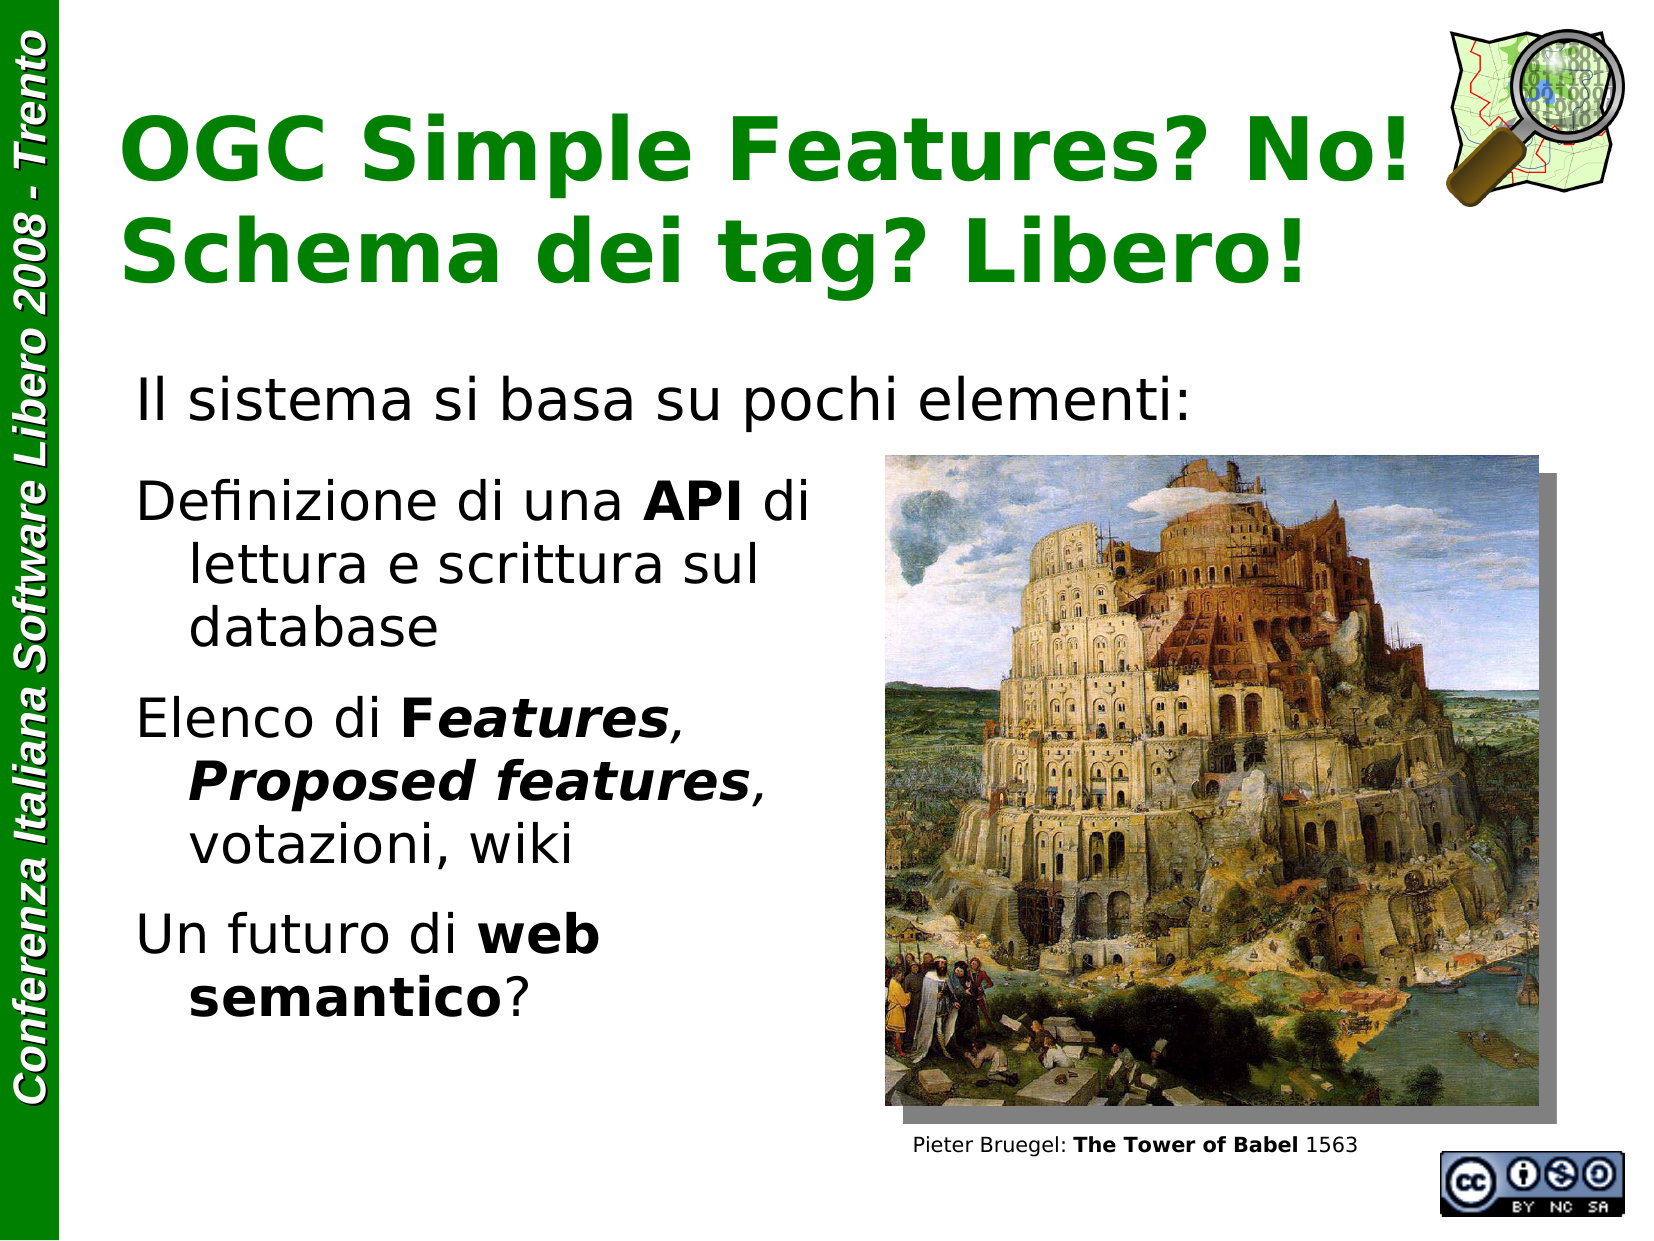

# OGC Simple Features? No! Schema dei tag? Libero!
Il sistema si basa su pochi elementi:
Definizione di una API di lettura e scrittura sul database
Elenco di Features, Proposed features, votazioni, wiki
Un futuro di web semantico?
Pieter Bruegel: The Tower of Babel 1563